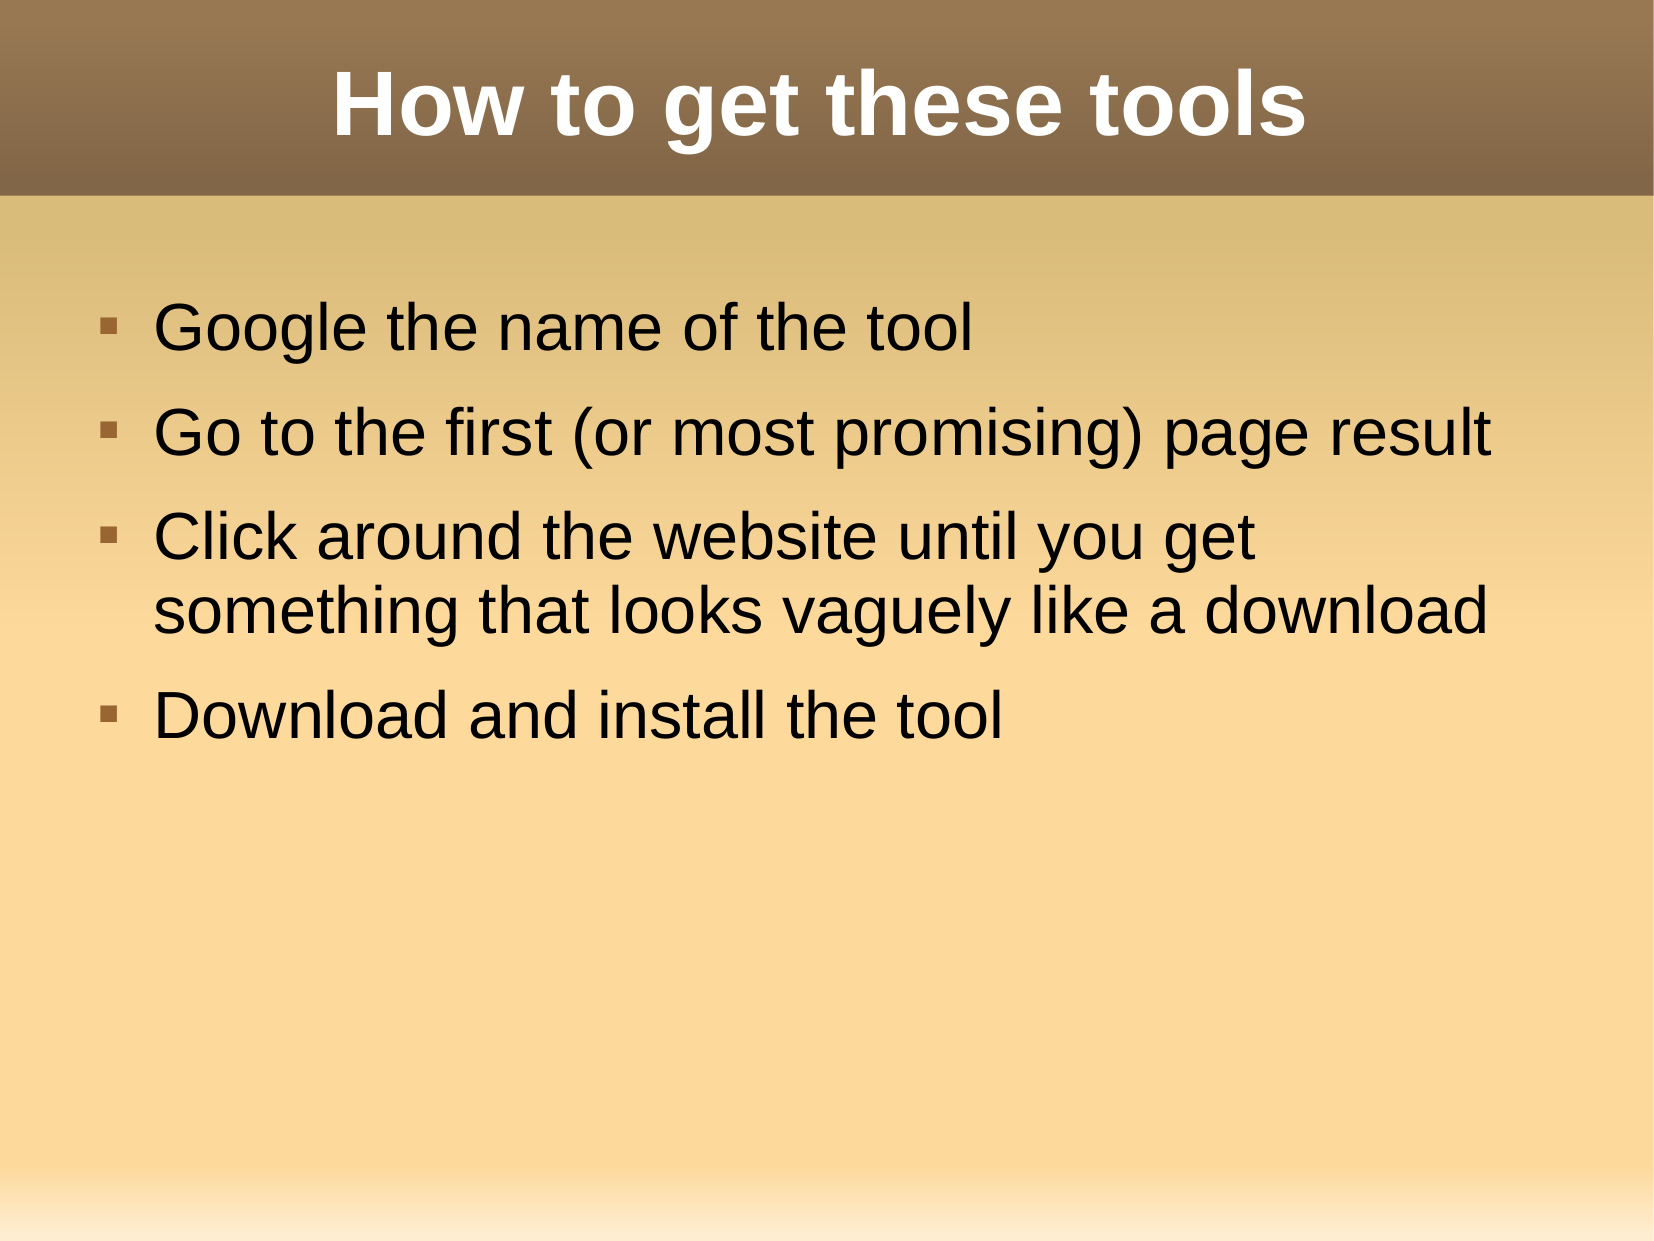

# How to get these tools
Google the name of the tool
Go to the first (or most promising) page result
Click around the website until you get something that looks vaguely like a download
Download and install the tool